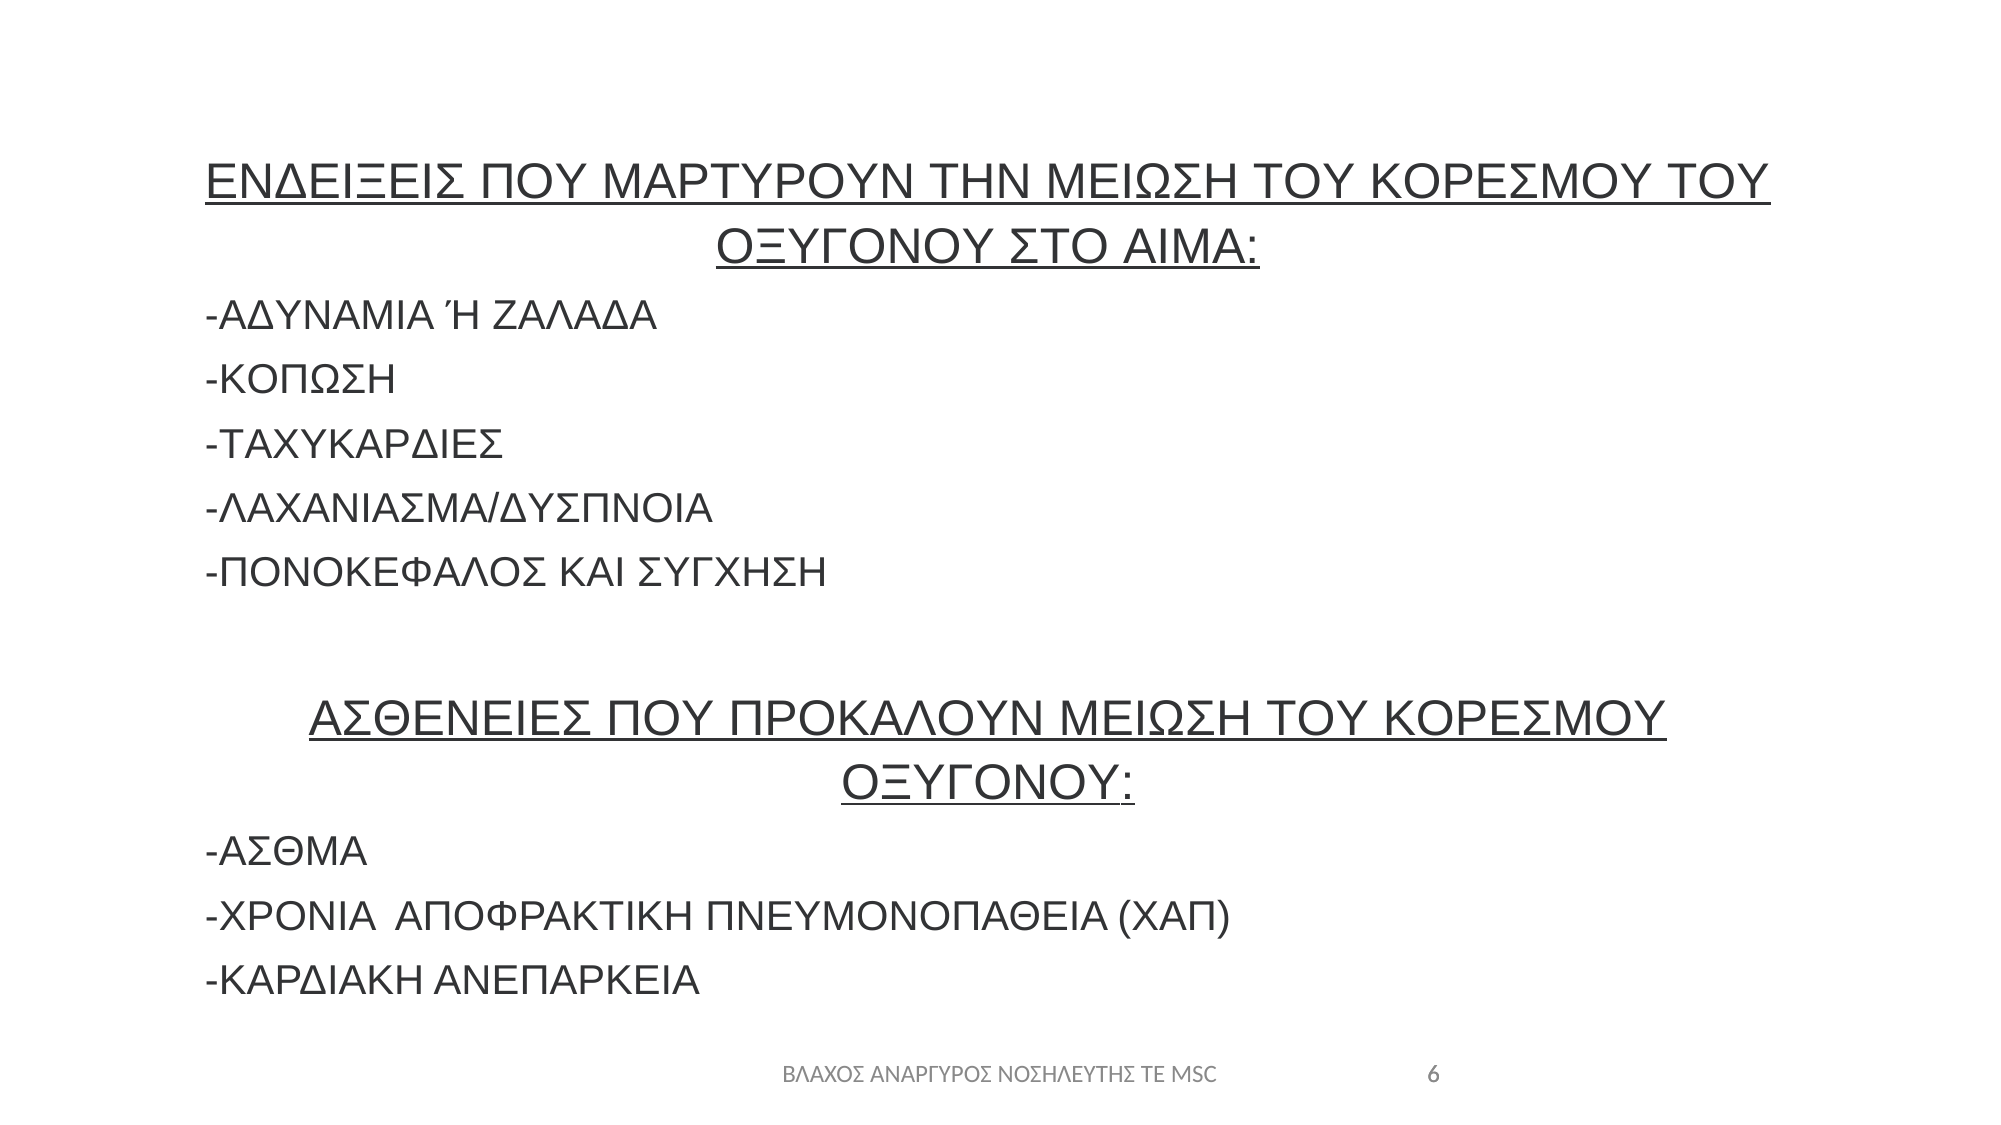

ΕΝΔΕΙΞΕΙΣ ΠΟΥ ΜΑΡΤΥΡΟΥΝ ΤΗΝ ΜΕΙΩΣΗ ΤΟΥ ΚΟΡΕΣΜΟΥ ΤΟΥ ΟΞΥΓΟΝΟΥ ΣΤΟ ΑΙΜΑ:
-ΑΔΥΝΑΜΙΑ Ή ΖΑΛΑΔΑ
-ΚΟΠΩΣΗ
-ΤΑΧΥΚΑΡΔΙΕΣ
-ΛΑΧΑΝΙΑΣΜΑ/ΔΥΣΠΝΟΙΑ
-ΠΟΝΟΚΕΦΑΛΟΣ ΚΑΙ ΣΥΓΧΗΣΗ
ΑΣΘΕΝΕΙΕΣ ΠΟΥ ΠΡΟΚΑΛΟΥΝ ΜΕΙΩΣΗ ΤΟΥ ΚΟΡΕΣΜΟΥ ΟΞΥΓΟΝΟΥ:
-ΑΣΘΜΑ
-ΧΡΟΝΙΑ ΑΠΟΦΡΑΚΤΙΚΗ ΠΝΕΥΜΟΝΟΠΑΘΕΙΑ (ΧΑΠ)
-ΚΑΡΔΙΑΚΗ ΑΝΕΠΑΡΚΕΙΑ
ΒΛΑΧΟΣ ΑΝΑΡΓΥΡΟΣ ΝΟΣΗΛΕΥΤΗΣ ΤΕ MSC